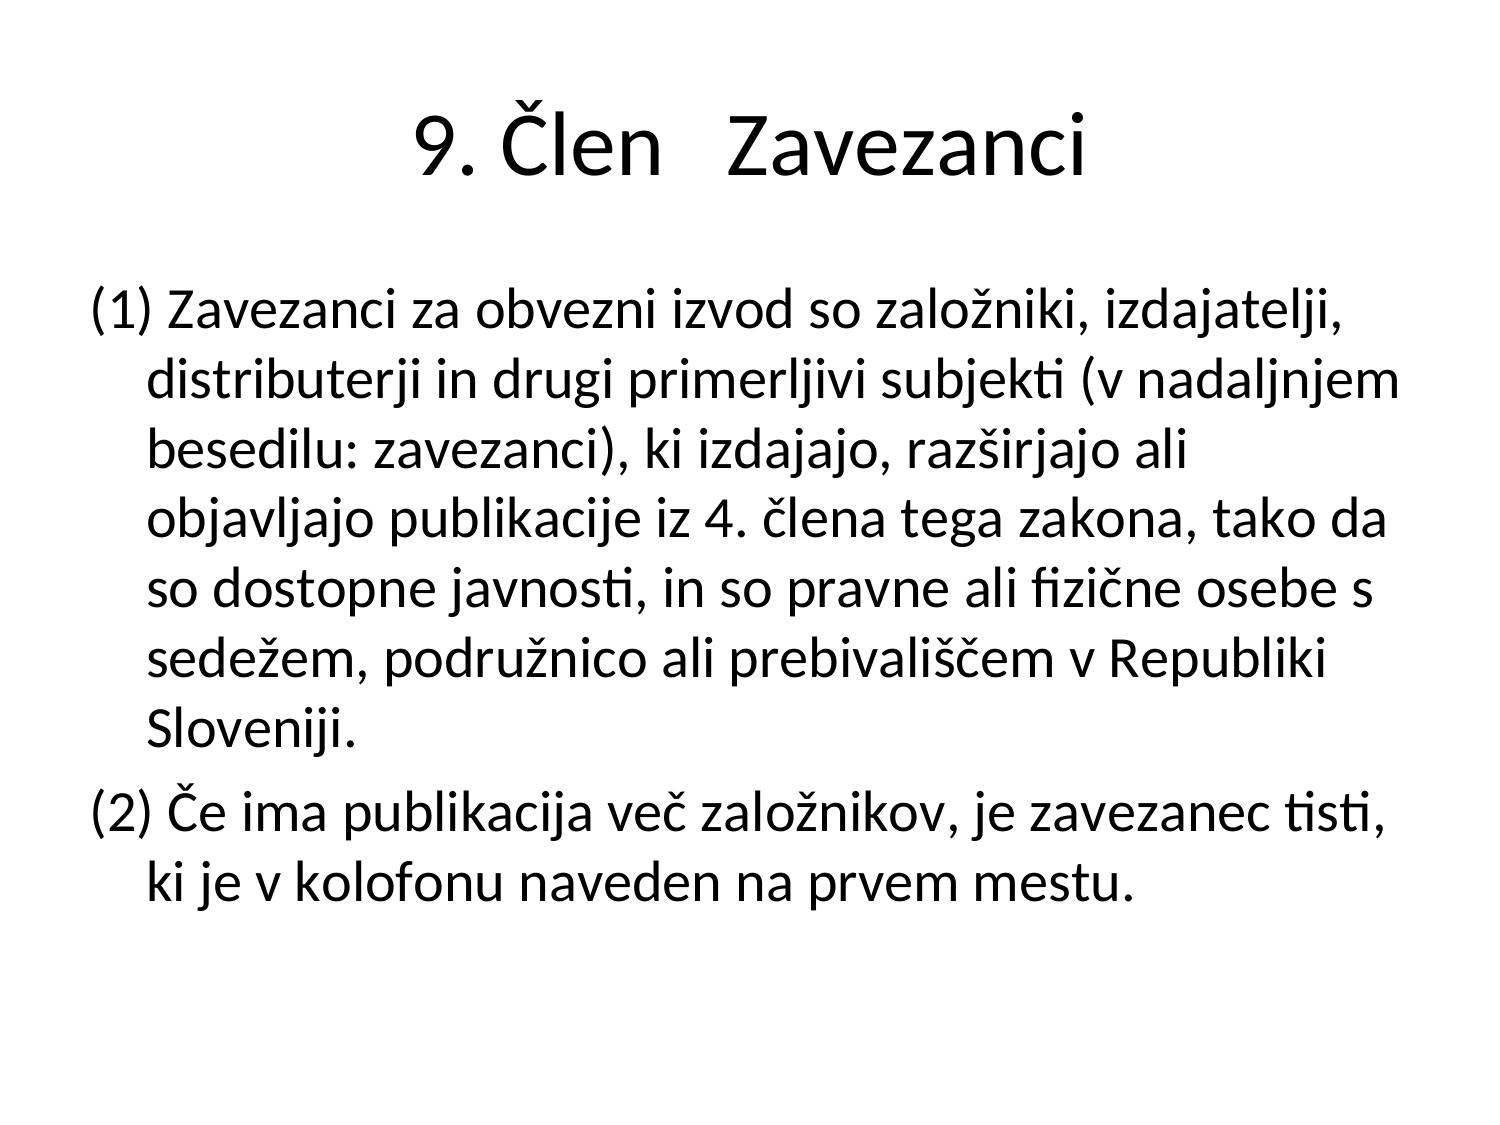

# 9. Člen Zavezanci
(1) Zavezanci za obvezni izvod so založniki, izdajatelji, distributerji in drugi primerljivi subjekti (v nadaljnjem besedilu: zavezanci), ki izdajajo, razširjajo ali objavljajo publikacije iz 4. člena tega zakona, tako da so dostopne javnosti, in so pravne ali fizične osebe s sedežem, podružnico ali prebivališčem v Republiki Sloveniji.
(2) Če ima publikacija več založnikov, je zavezanec tisti, ki je v kolofonu naveden na prvem mestu.